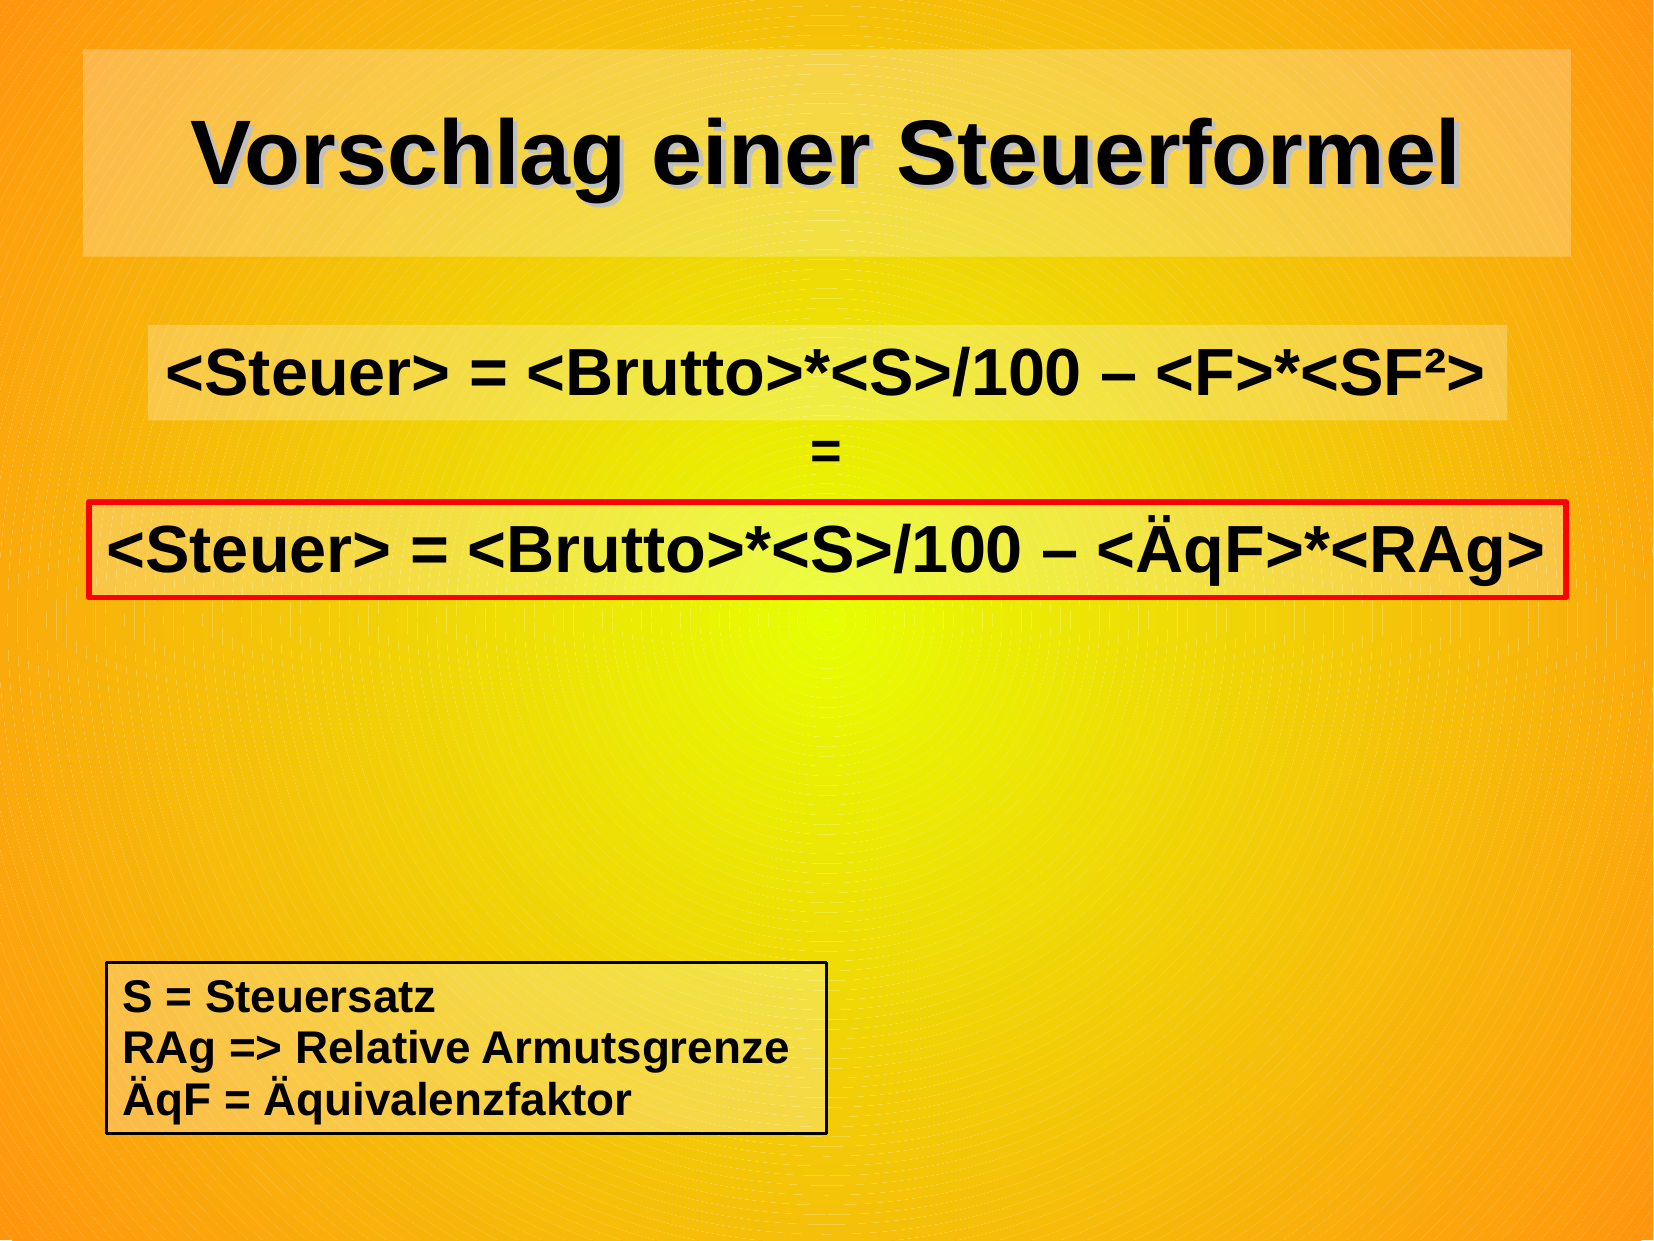

# Vorschlag einer Steuerformel
<Steuer> = <Brutto>*<S>/100 – <F>*<SF²>
=
<Steuer> = <Brutto>*<S>/100 – <ÄqF>*<RAg>
S = Steuersatz
RAg => Relative Armutsgrenze
ÄqF = Äquivalenzfaktor